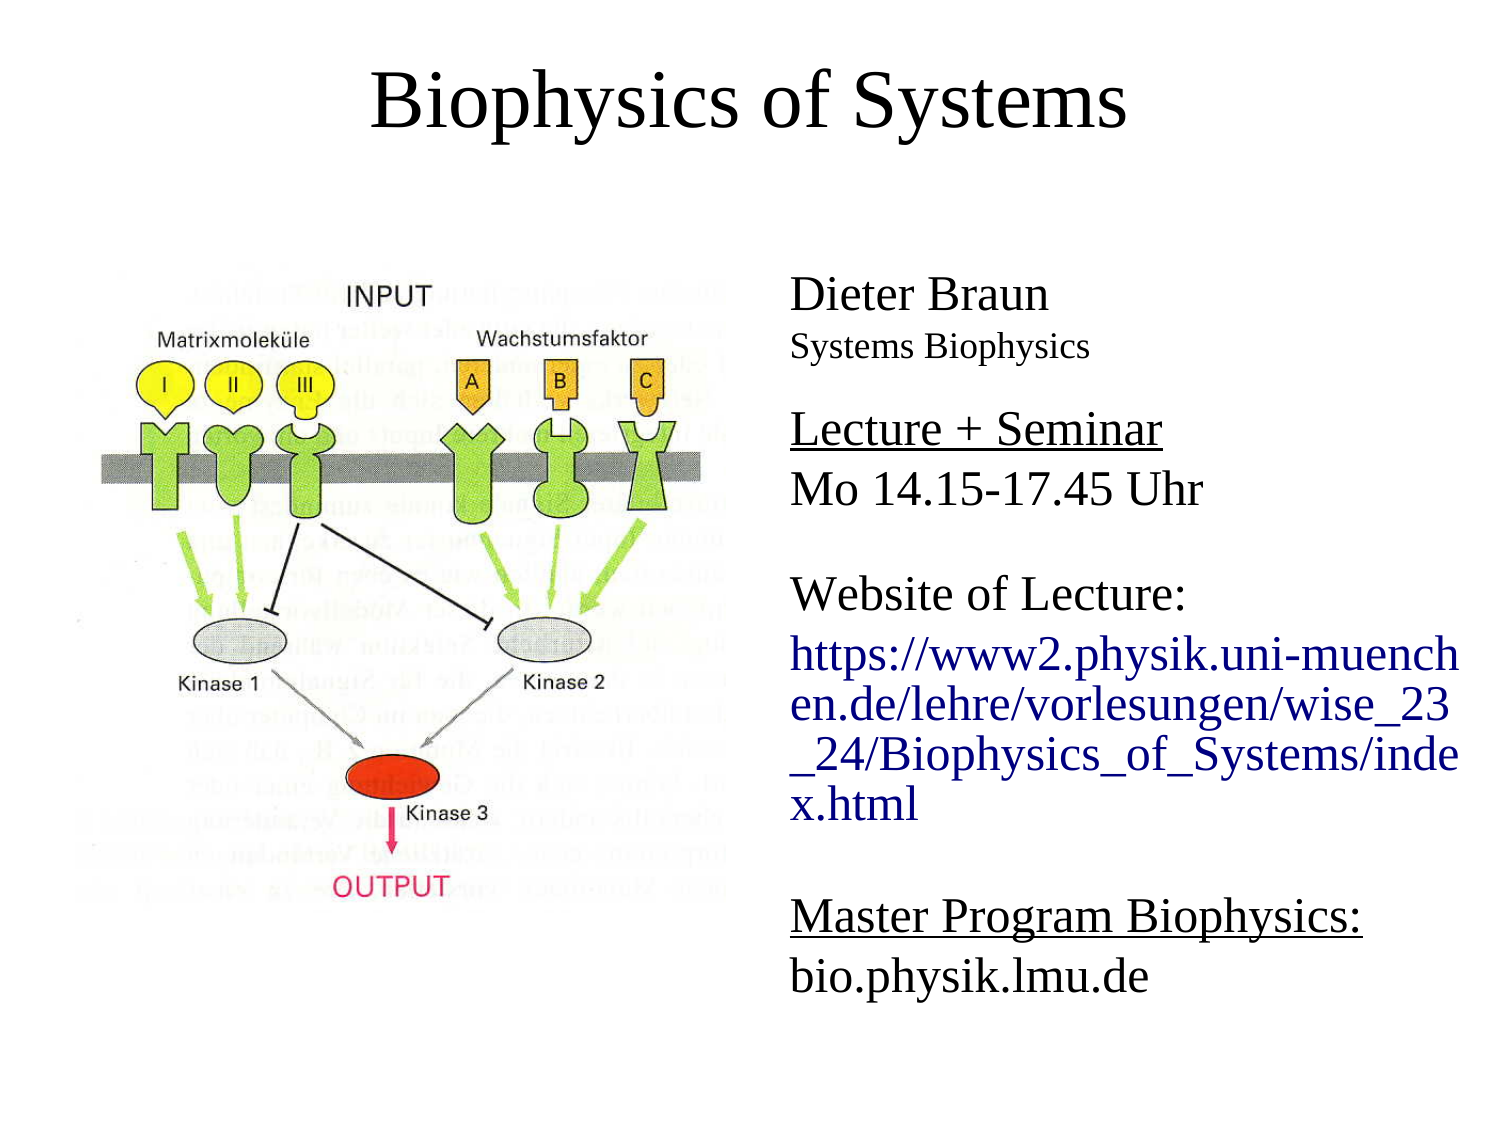

# Biophysics of Systems
Dieter Braun
Systems Biophysics
Lecture + Seminar
Mo 14.15-17.45 Uhr
Website of Lecture:
https://www2.physik.uni-muenchen.de/lehre/vorlesungen/wise_23_24/Biophysics_of_Systems/index.html
Master Program Biophysics:
bio.physik.lmu.de